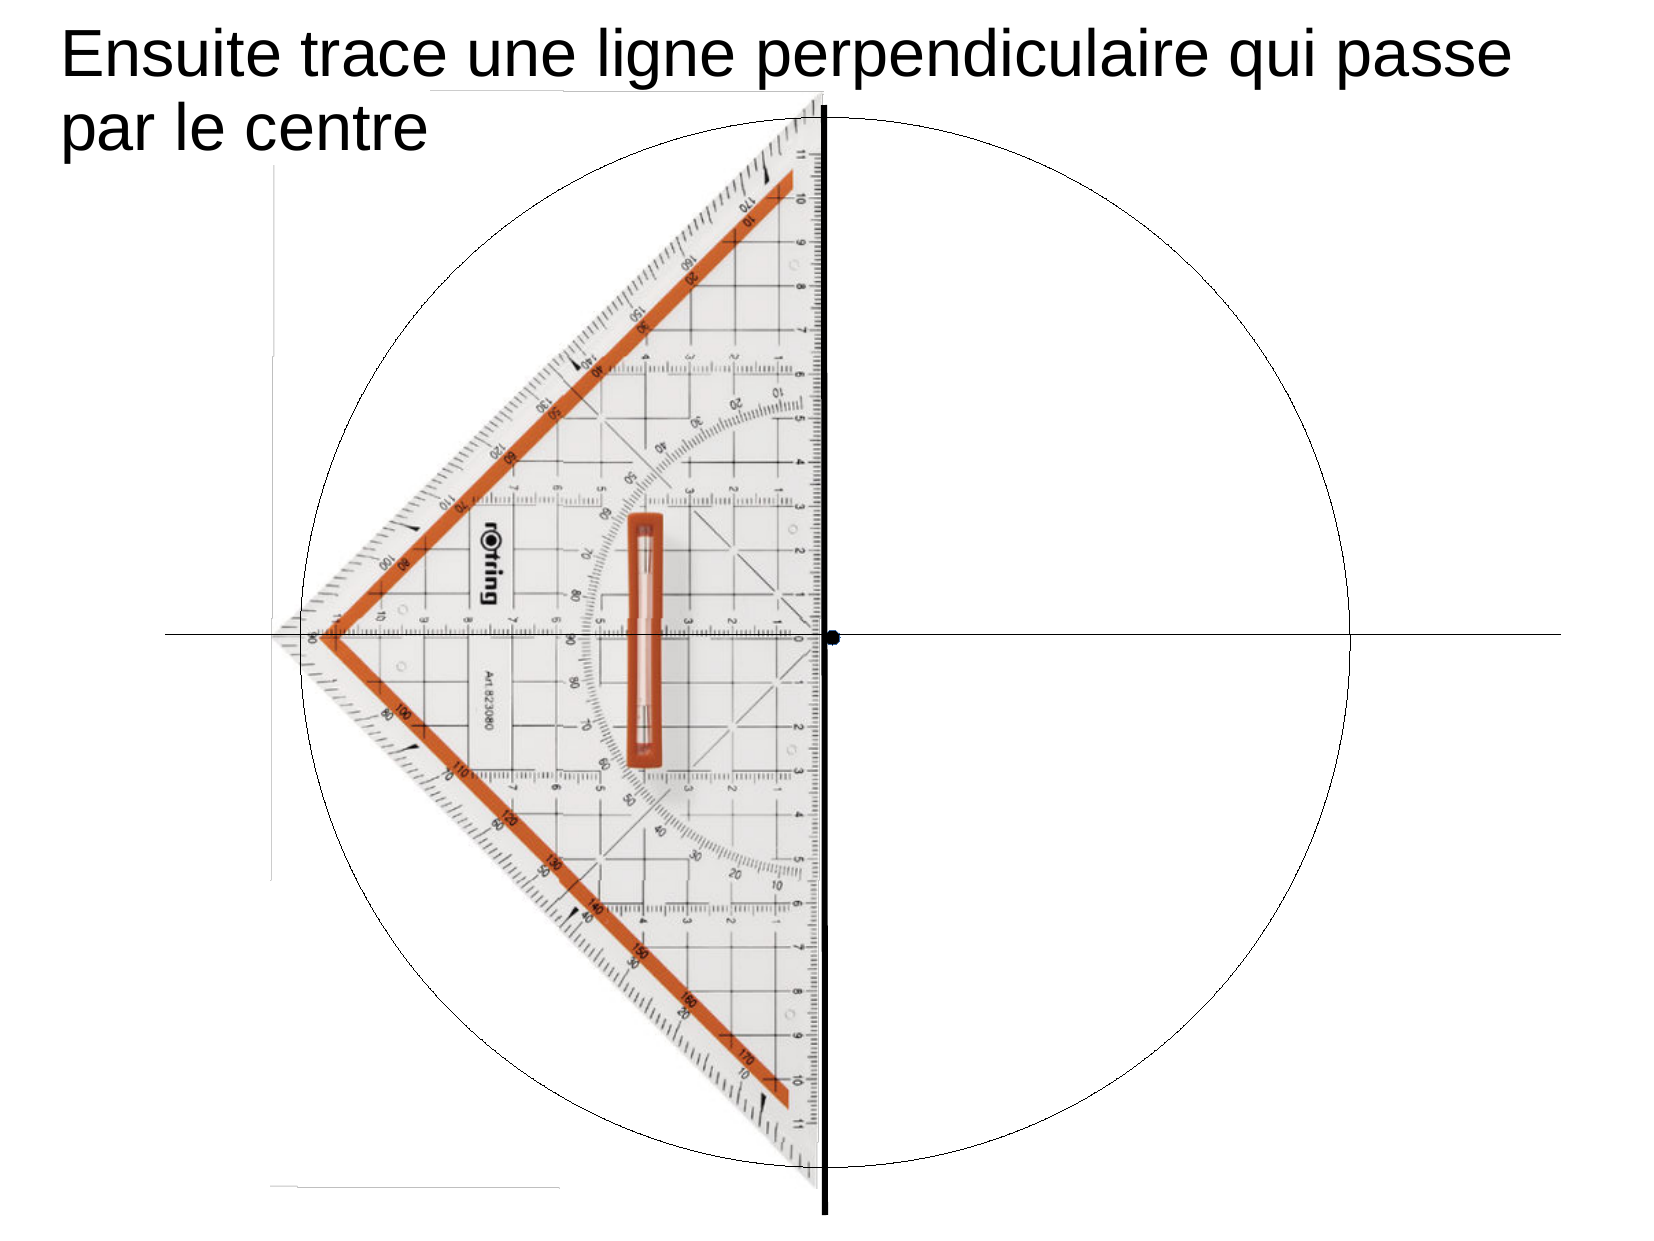

# Ensuite trace une ligne perpendiculaire qui passe par le centre